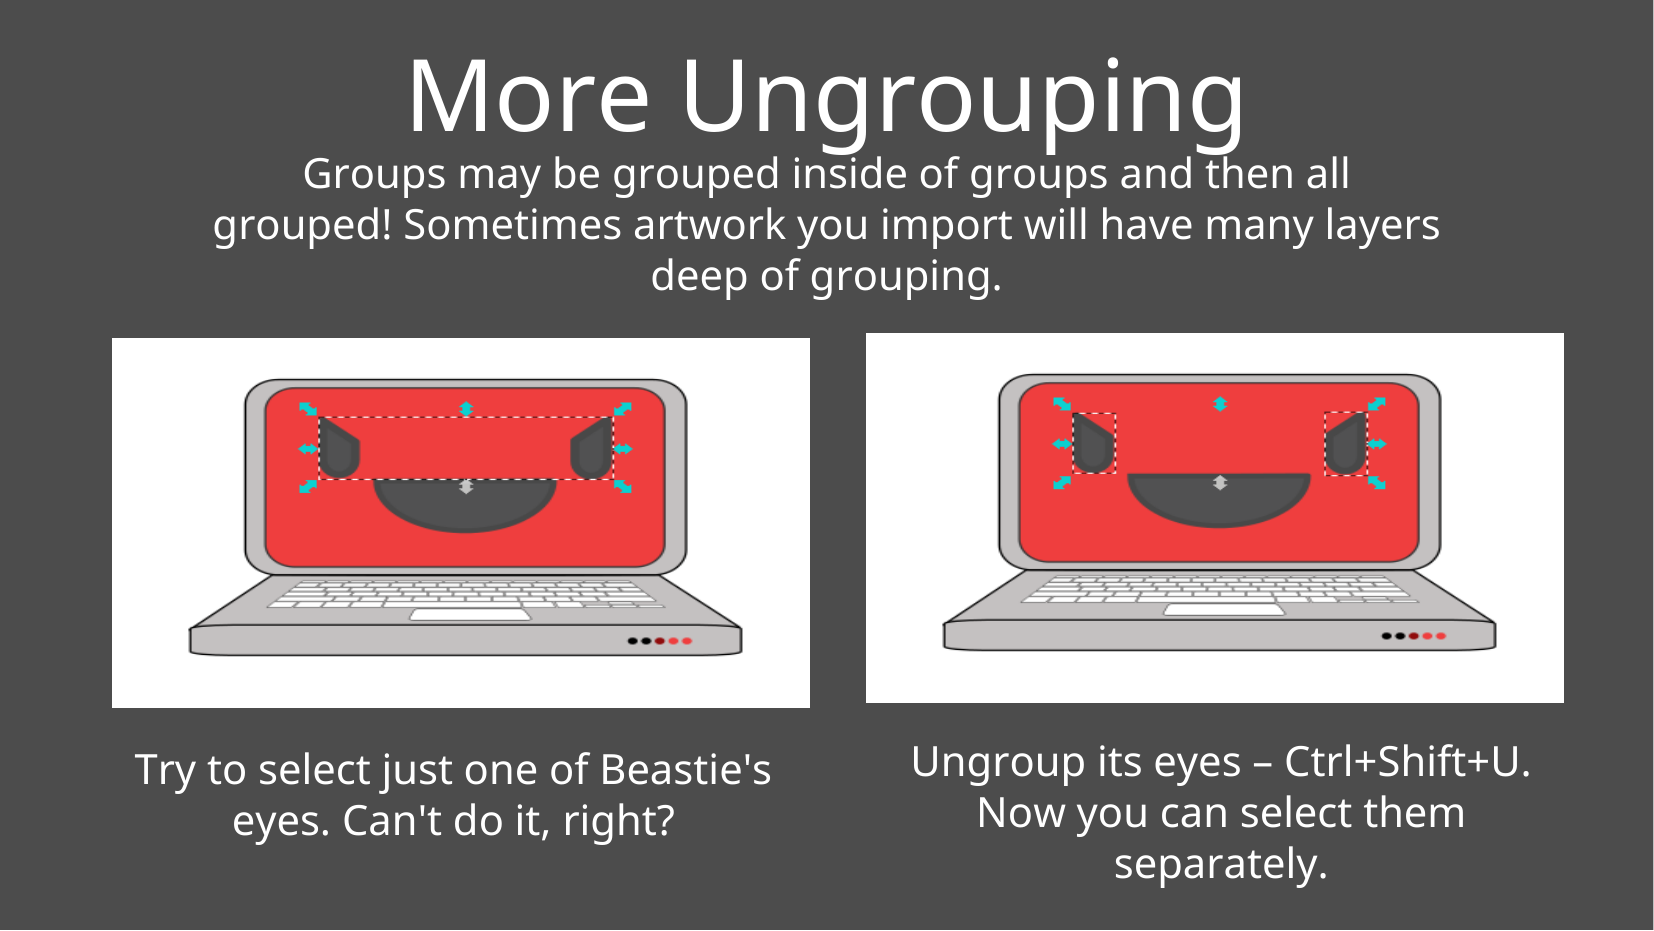

# More Ungrouping
Groups may be grouped inside of groups and then all grouped! Sometimes artwork you import will have many layers deep of grouping.
Ungroup its eyes – Ctrl+Shift+U. Now you can select them separately.
Try to select just one of Beastie's eyes. Can't do it, right?